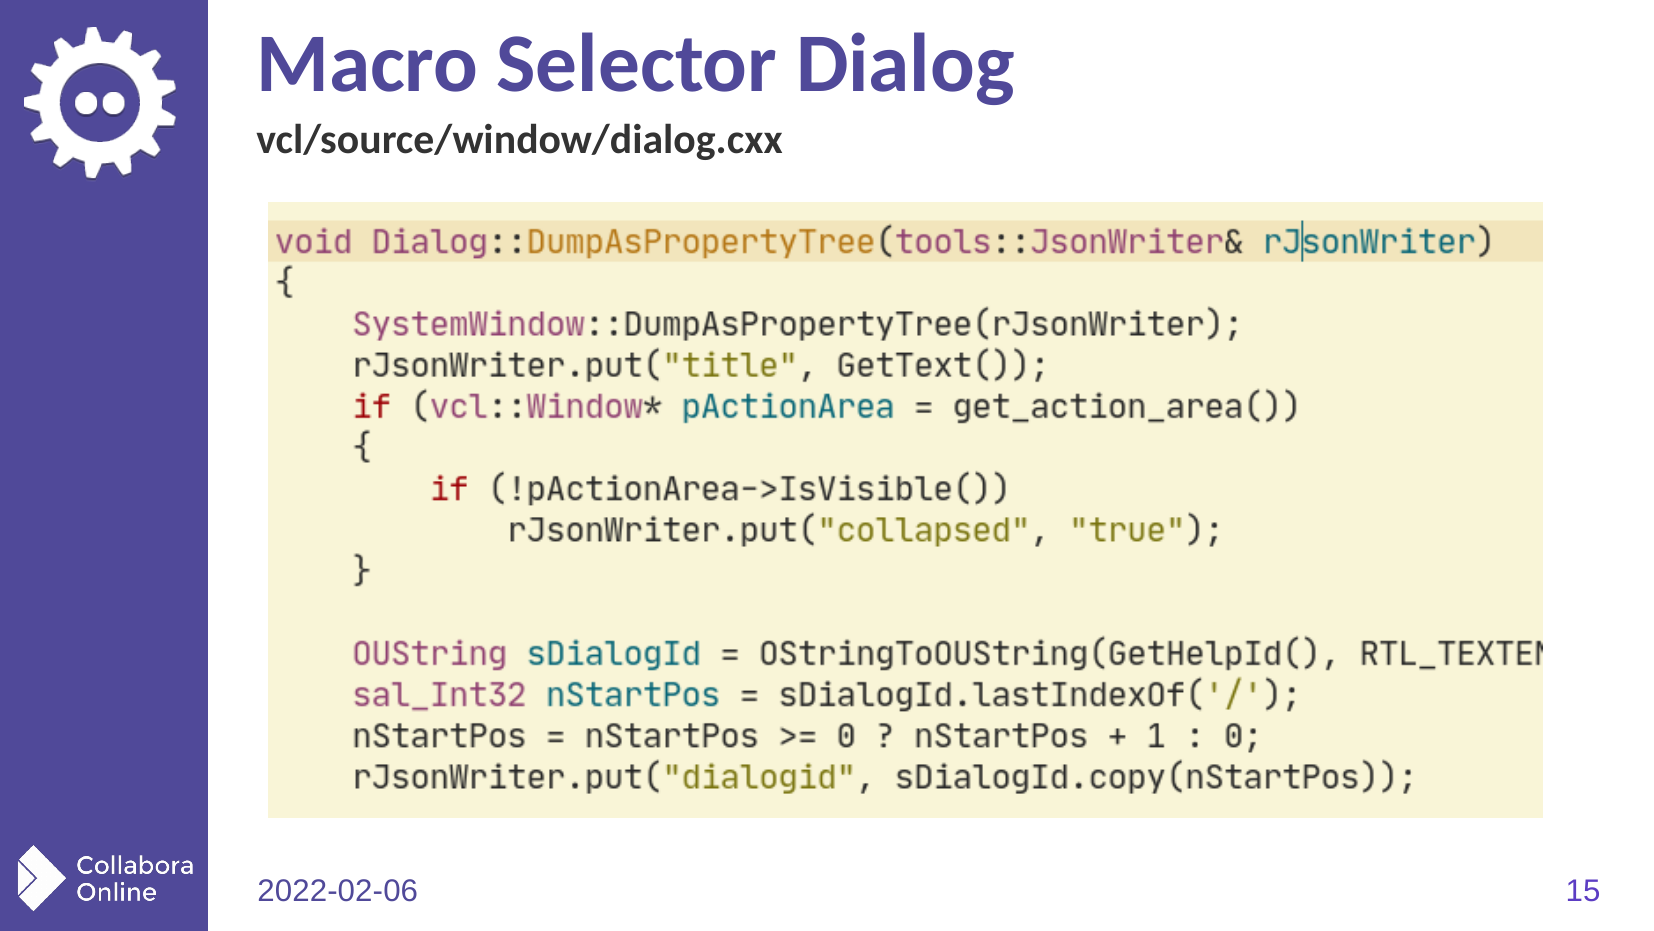

# Macro Selector Dialog vcl/source/window/dialog.cxx
2022-02-06
15